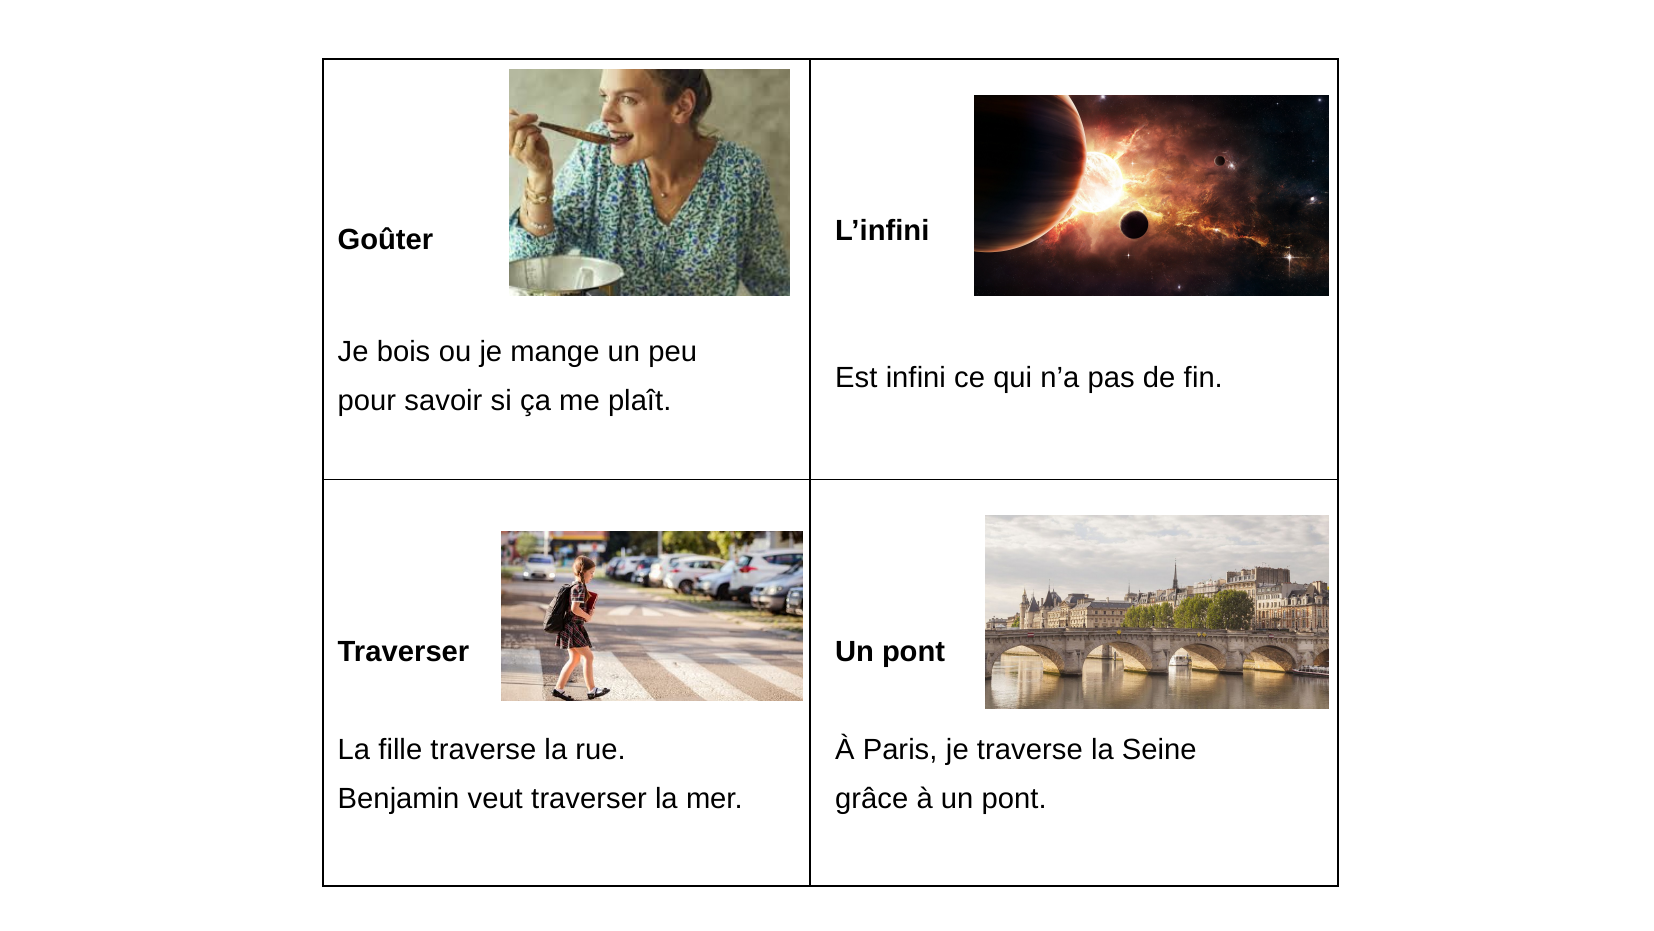

| Goûter Je bois ou je mange un peu pour savoir si ça me plaît. | L’infini Est infini ce qui n’a pas de fin. |
| --- | --- |
| Traverser La fille traverse la rue. Benjamin veut traverser la mer. | Un pont À Paris, je traverse la Seine grâce à un pont. |